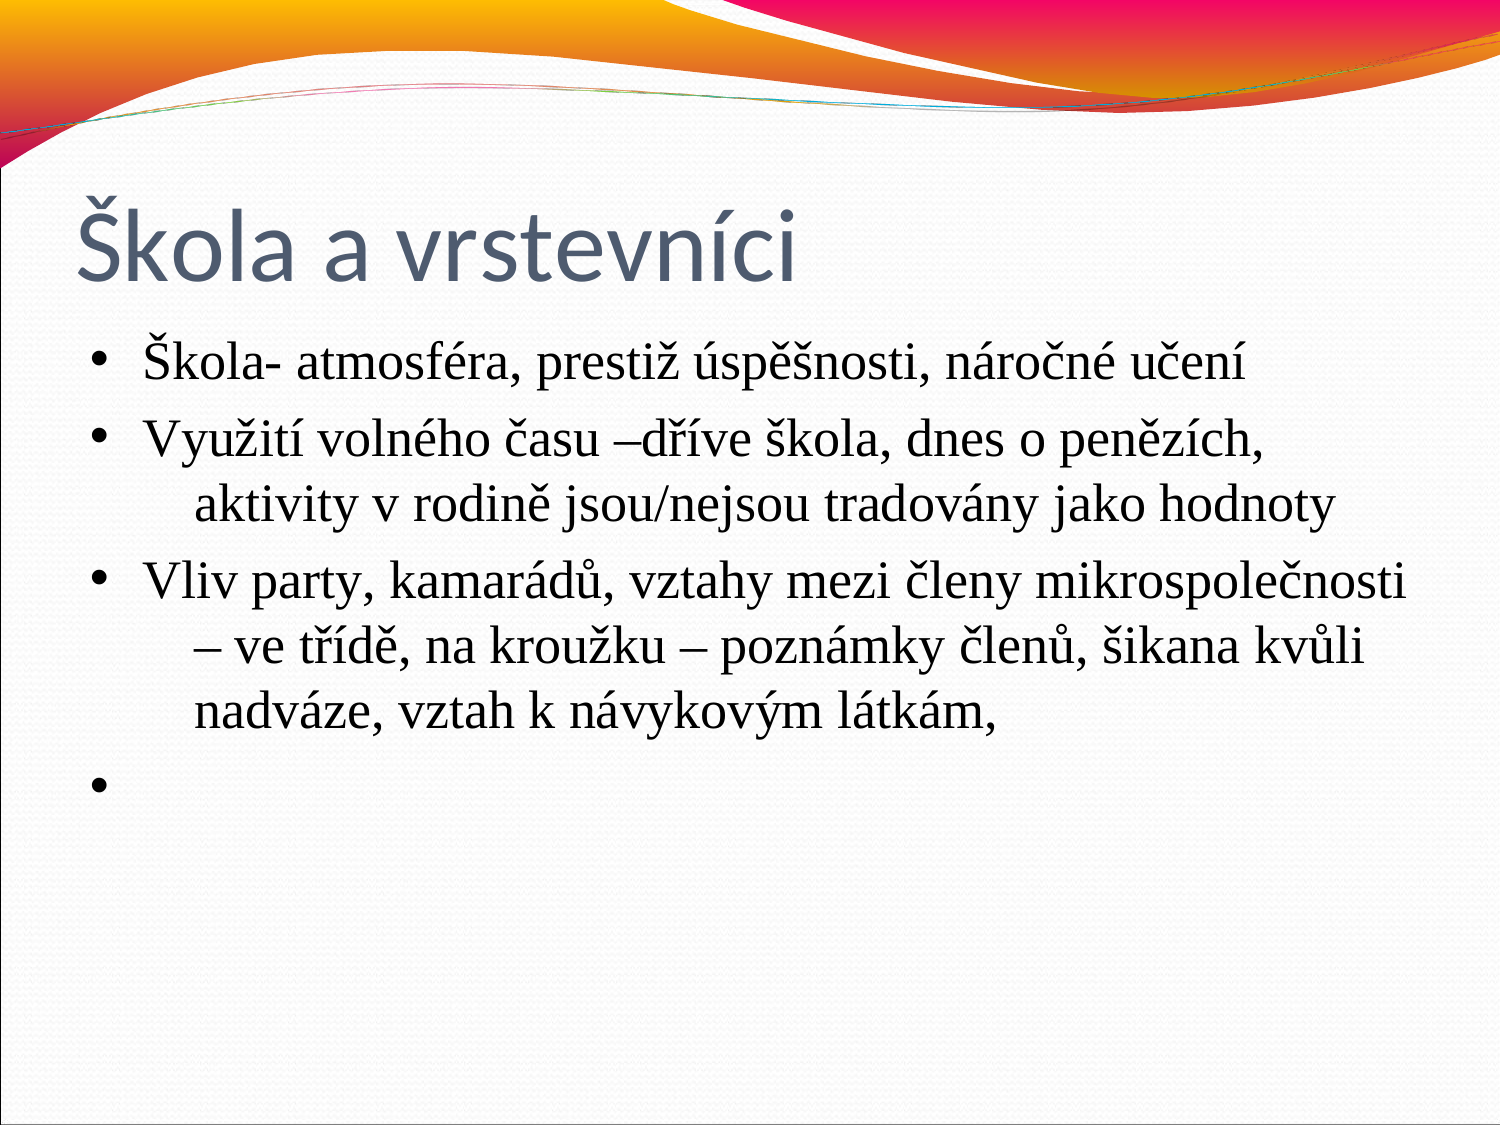

# Škola a vrstevníci
Škola- atmosféra, prestiž úspěšnosti, náročné učení
Využití volného času –dříve škola, dnes o penězích, aktivity v rodině jsou/nejsou tradovány jako hodnoty
Vliv party, kamarádů, vztahy mezi členy mikrospolečnosti – ve třídě, na kroužku – poznámky členů, šikana kvůli nadváze, vztah k návykovým látkám,